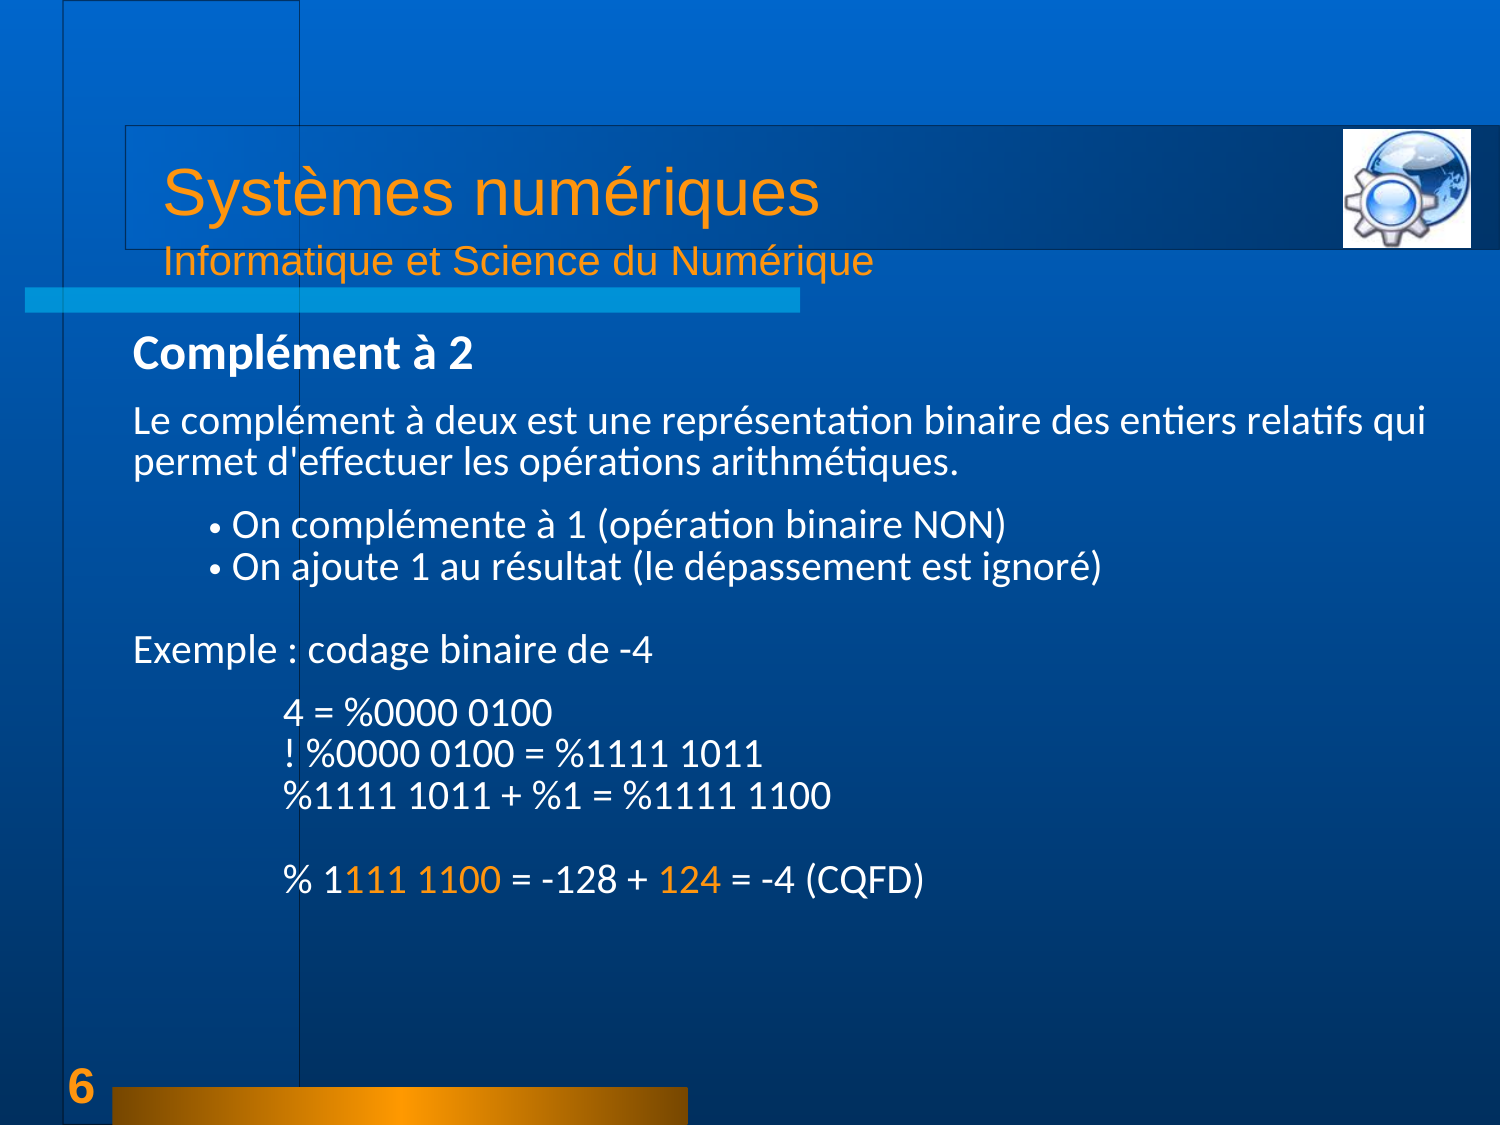

Complément à 2
Le complément à deux est une représentation binaire des entiers relatifs qui permet d'effectuer les opérations arithmétiques.
 On complémente à 1 (opération binaire NON)
 On ajoute 1 au résultat (le dépassement est ignoré)
Exemple : codage binaire de -4
 	4 = %0000 0100
	! %0000 0100 = %1111 1011
	%1111 1011 + %1 = %1111 1100
	% 1111 1100 = -128 + 124 = -4 (CQFD)